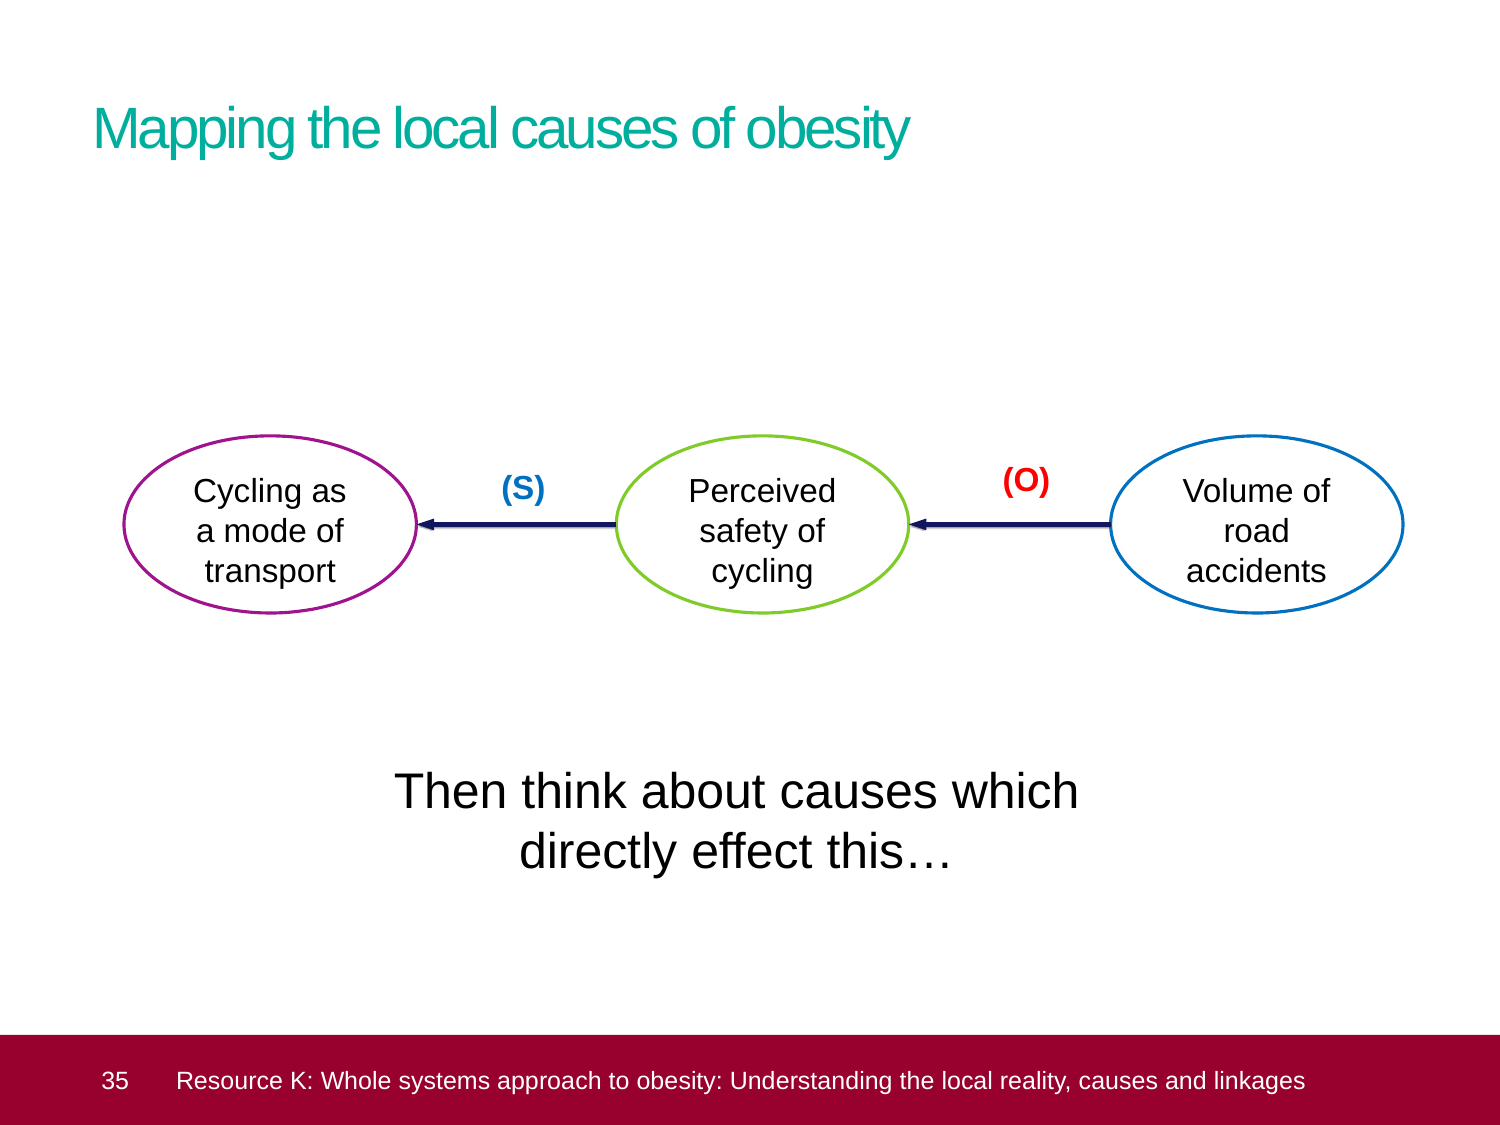

# Mapping the local causes of obesity
Cycling as a mode of transport
Perceived safety of cycling
Volume of road accidents
(S)
(O)
Then think about causes which directly effect this…
 35
Resource K: Whole systems approach to obesity: Understanding the local reality, causes and linkages